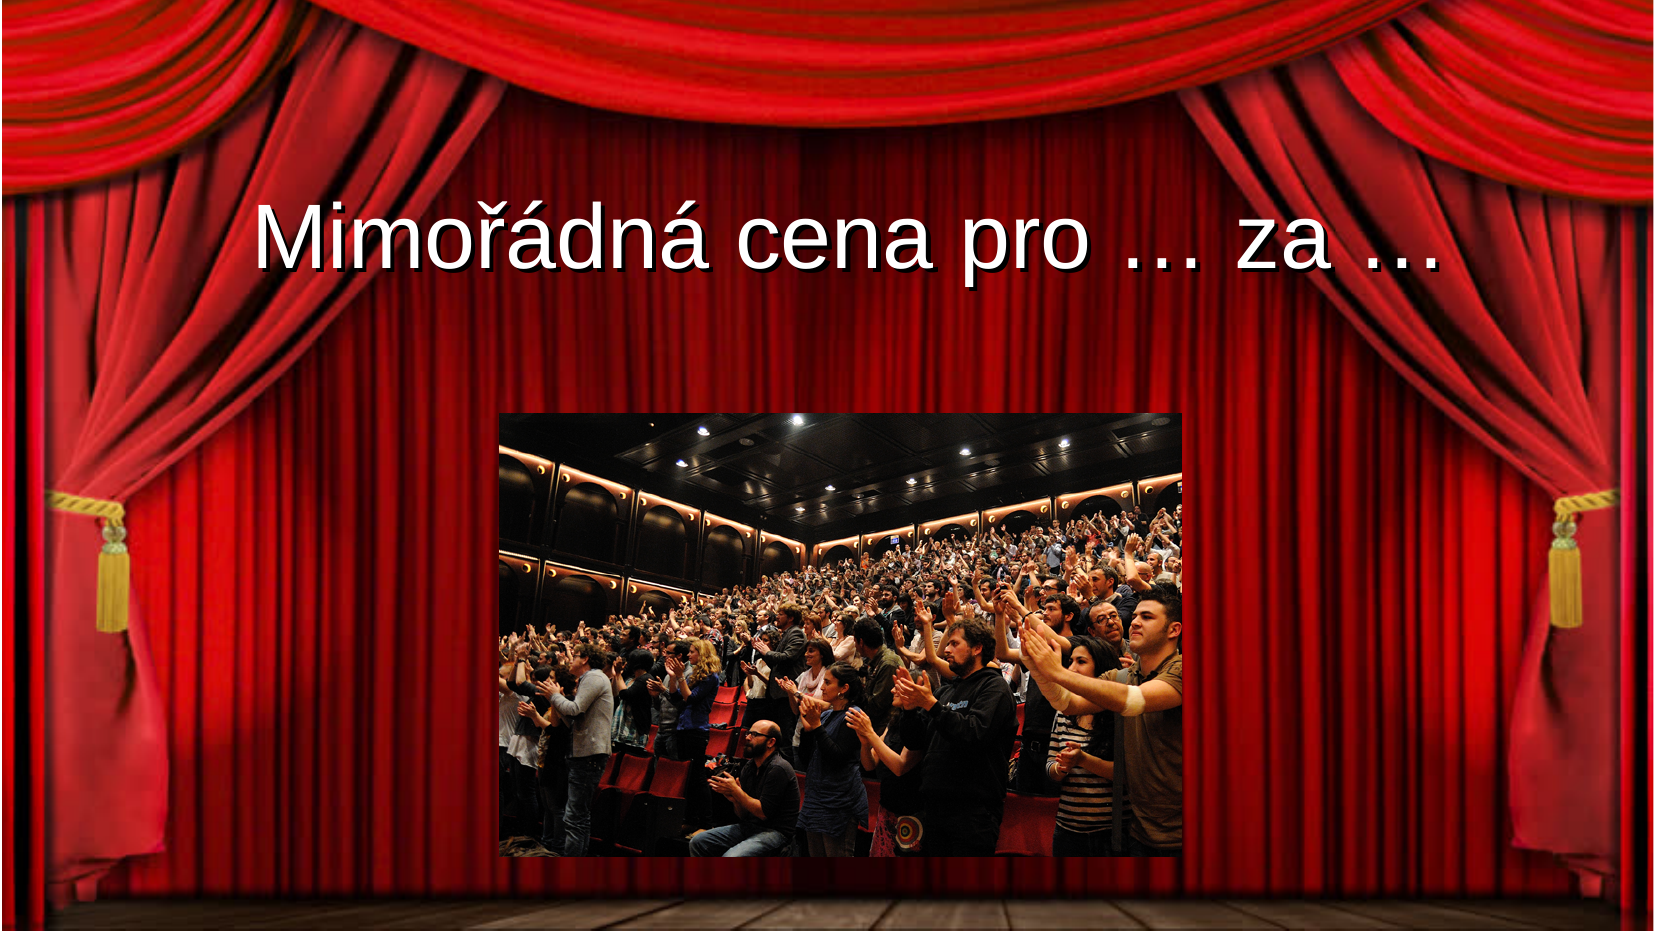

# Mimořádná cena pro … za …